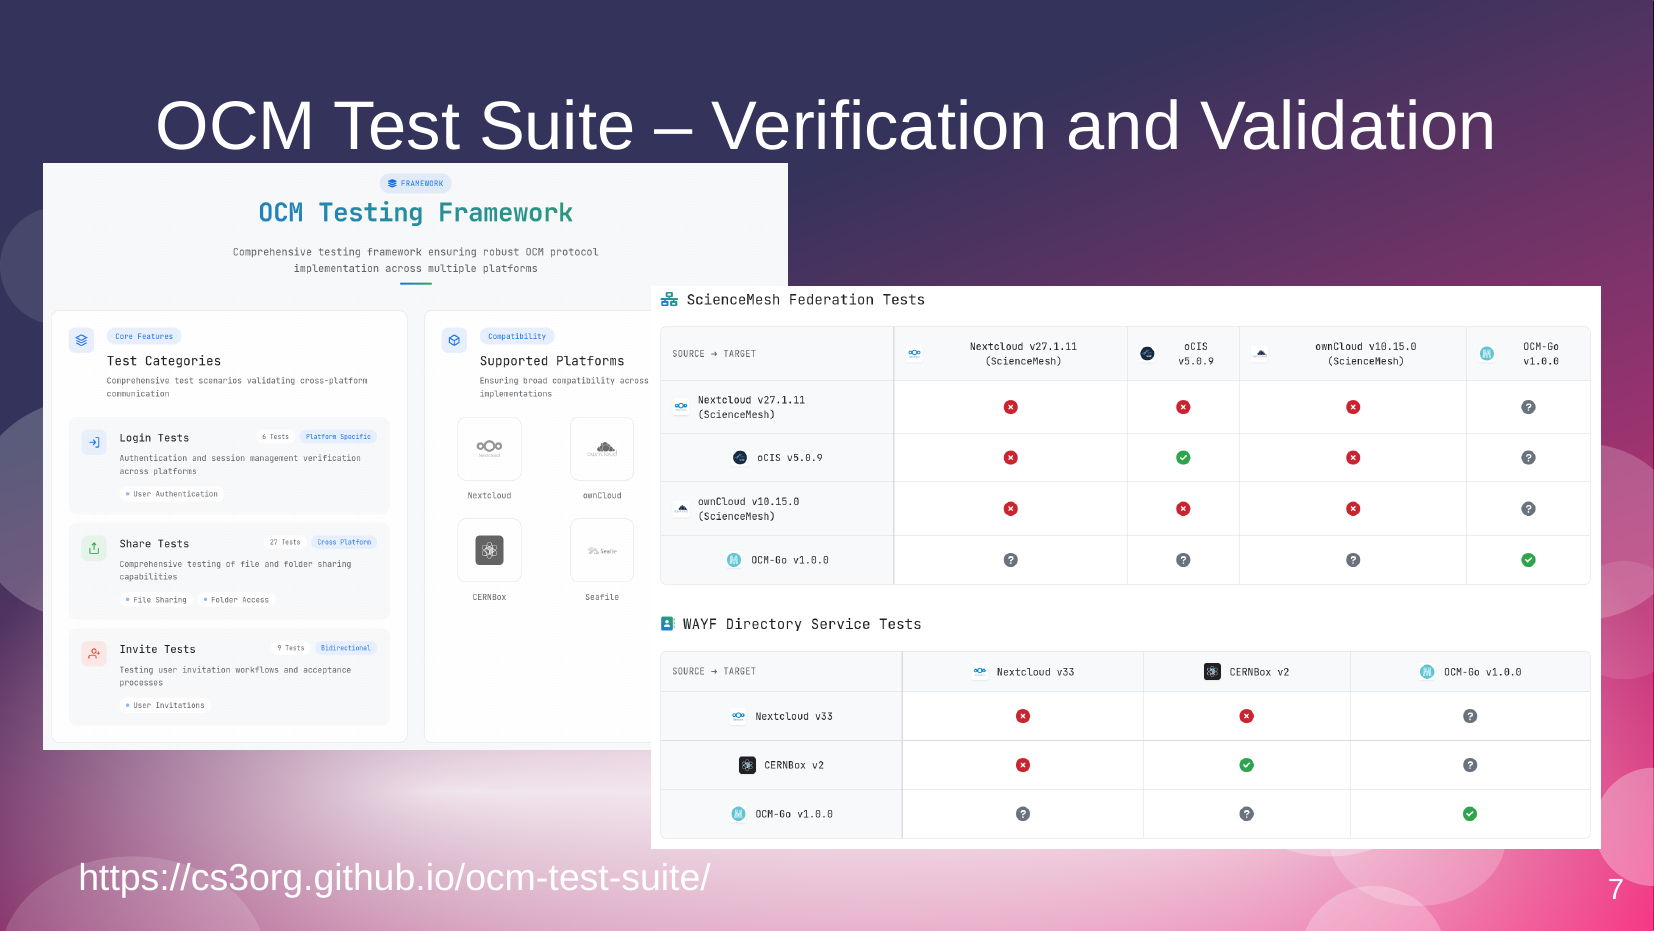

# OCM Test Suite – Verification and Validation
https://cs3org.github.io/ocm-test-suite/